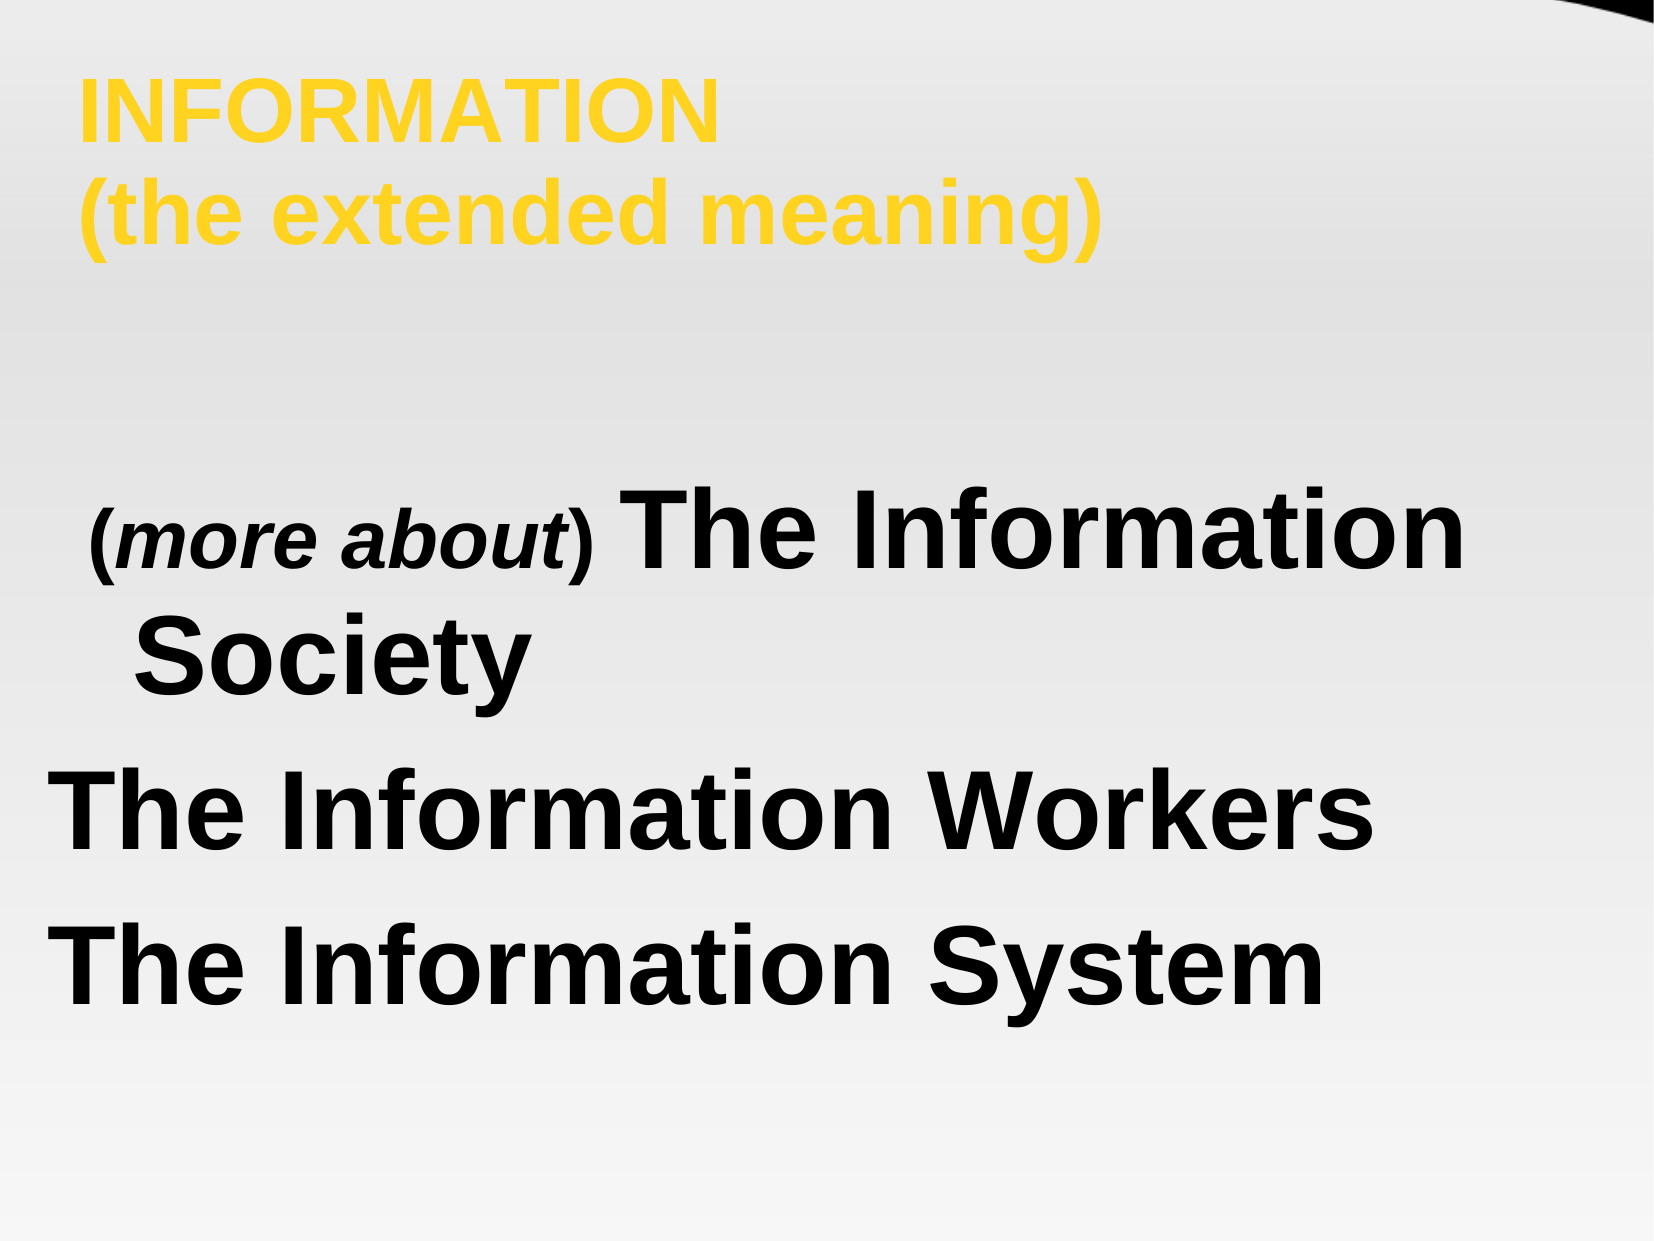

# INFORMATION (the extended meaning)
 (more about) The Information Society
The Information Workers
The Information System